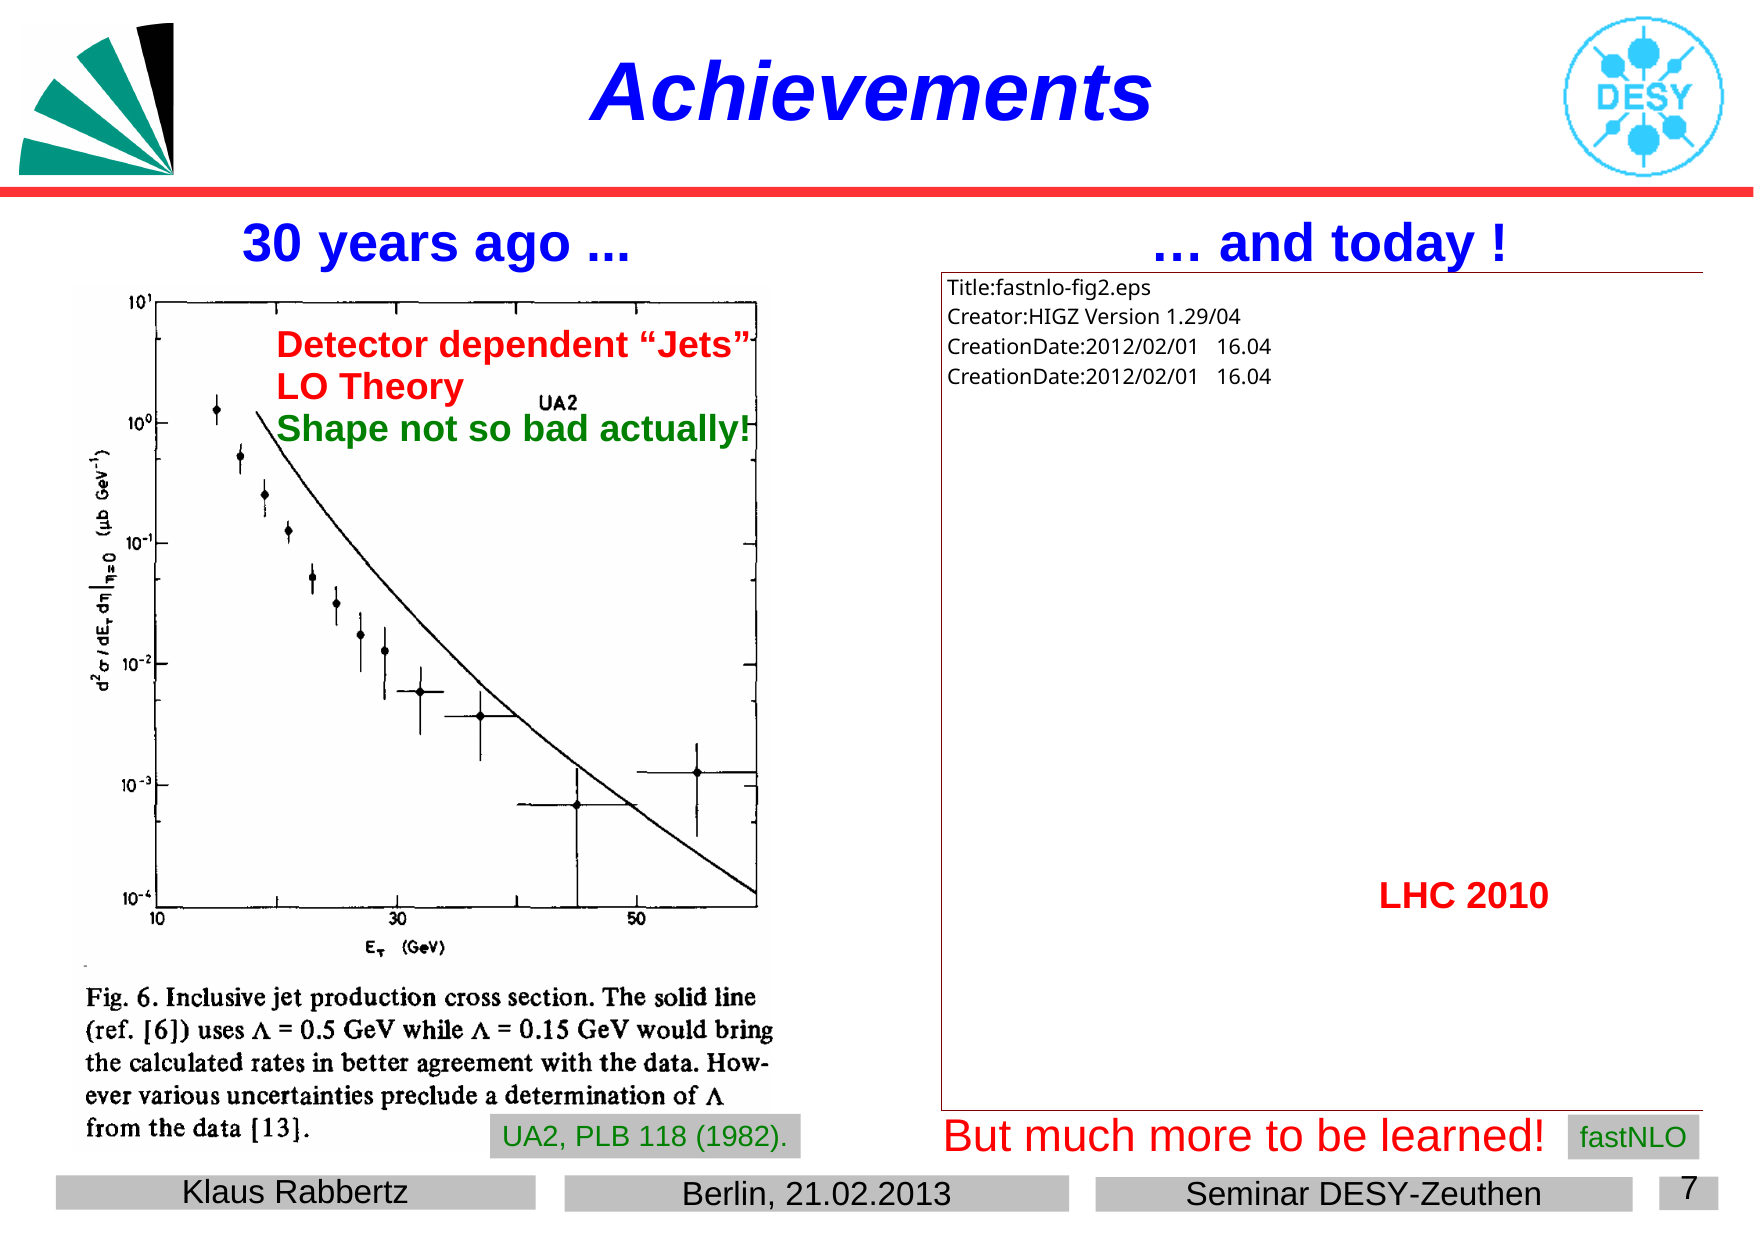

# Achievements
30 years ago ...
… and today !
Detector dependent “Jets”
LO Theory
Shape not so bad actually!
LHC 2010
But much more to be learned!
UA2, PLB 118 (1982).
fastNLO